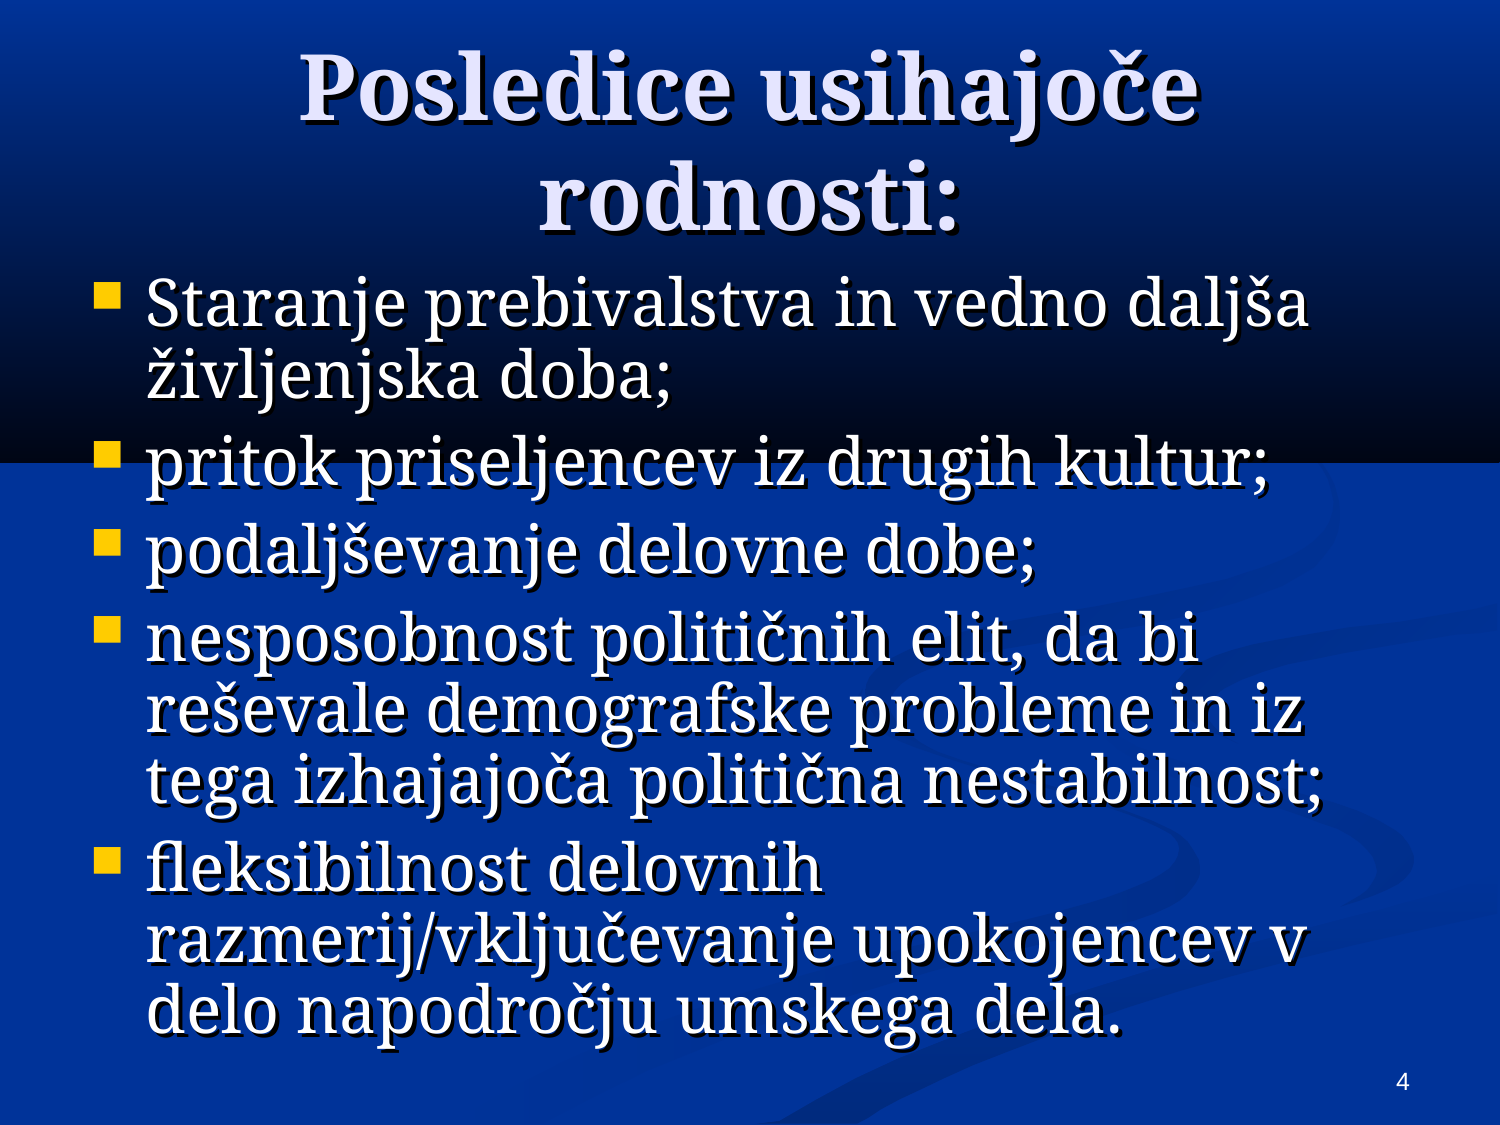

# Posledice usihajoče rodnosti:
Staranje prebivalstva in vedno daljša življenjska doba;
pritok priseljencev iz drugih kultur;
podaljševanje delovne dobe;
nesposobnost političnih elit, da bi reševale demografske probleme in iz tega izhajajoča politična nestabilnost;
fleksibilnost delovnih razmerij/vključevanje upokojencev v delo napodročju umskega dela.